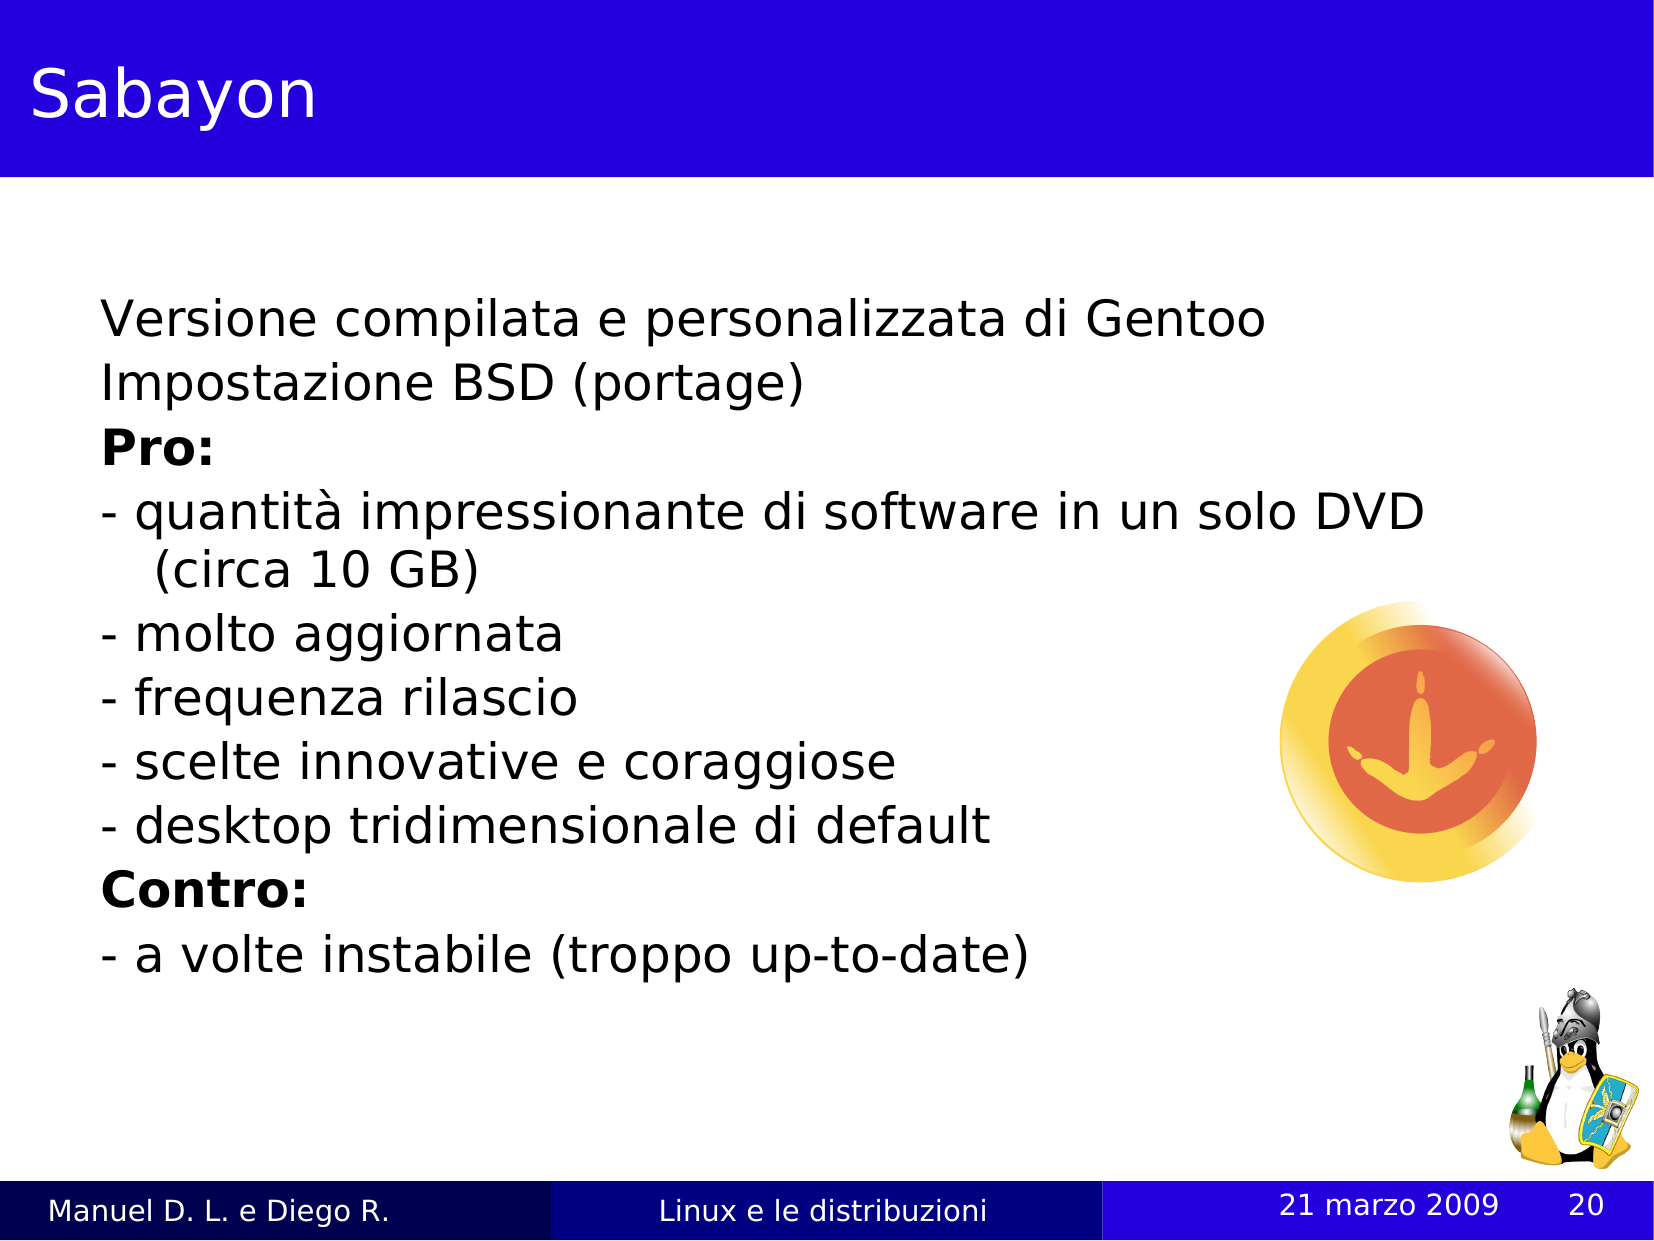

# Sabayon
Versione compilata e personalizzata di Gentoo
Impostazione BSD (portage)
Pro:
- quantità impressionante di software in un solo DVD (circa 10 GB)
- molto aggiornata
- frequenza rilascio
- scelte innovative e coraggiose
- desktop tridimensionale di default
Contro:
- a volte instabile (troppo up-to-date)